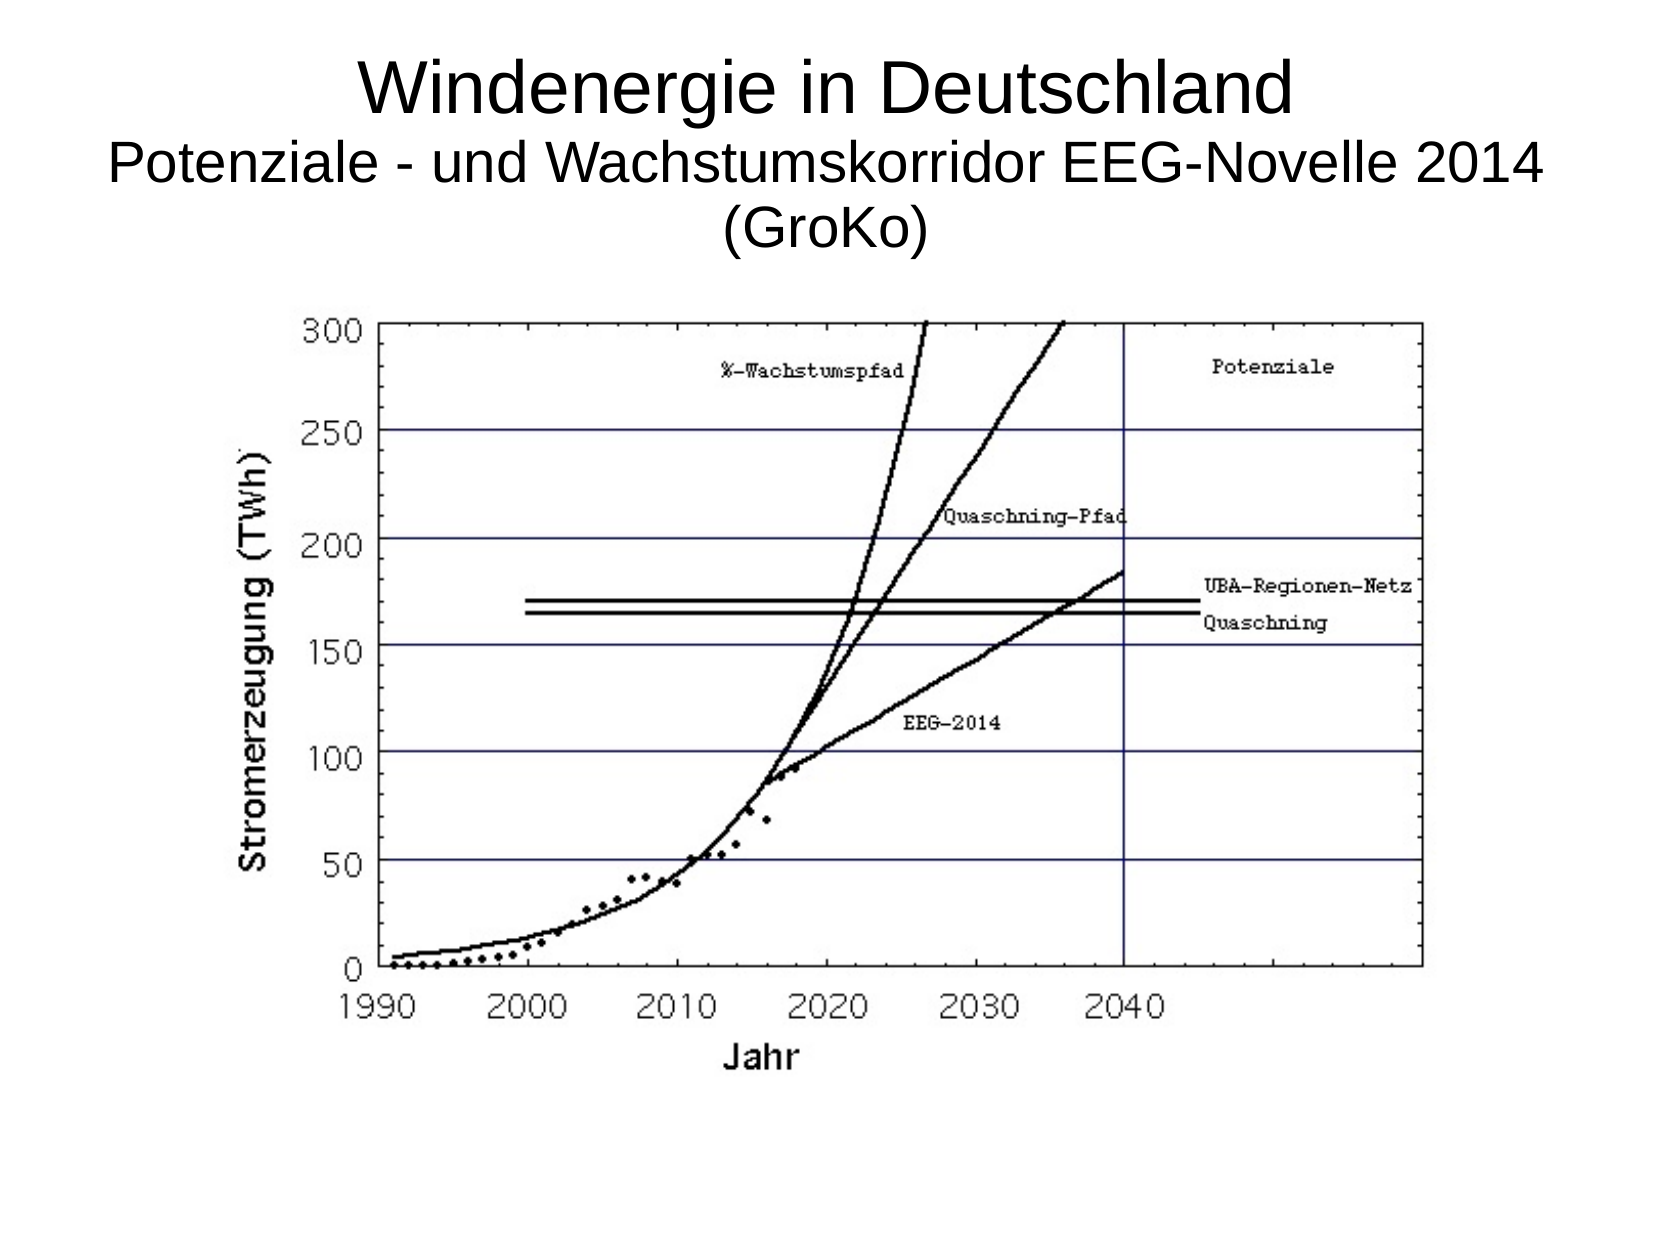

# Windenergie in Deutschland Potenziale - und Wachstumskorridor EEG-Novelle 2014 (GroKo)